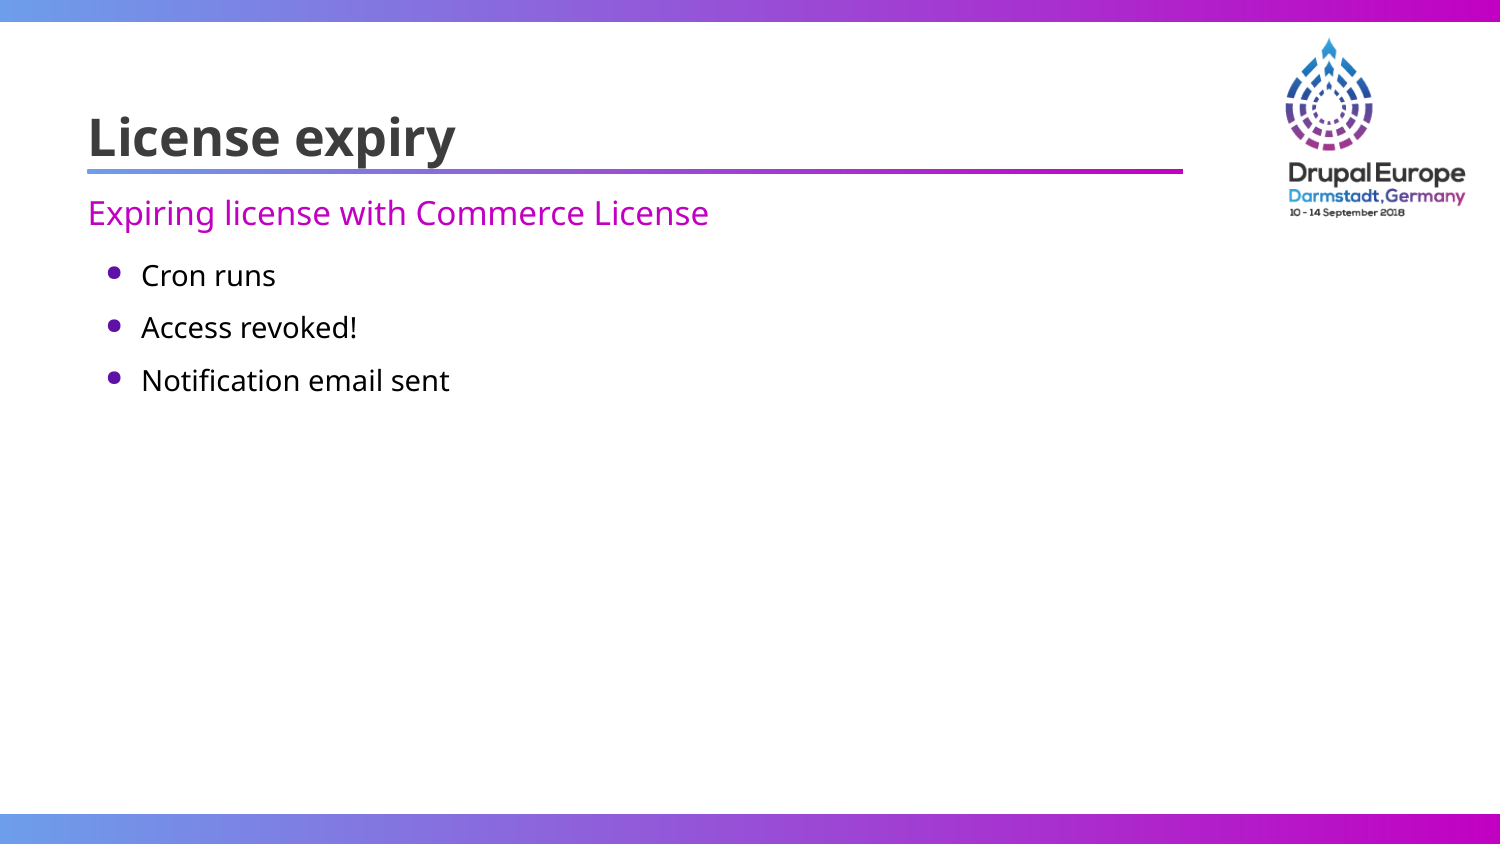

License expiry
Expiring license with Commerce License
Cron runs
Access revoked!
Notification email sent